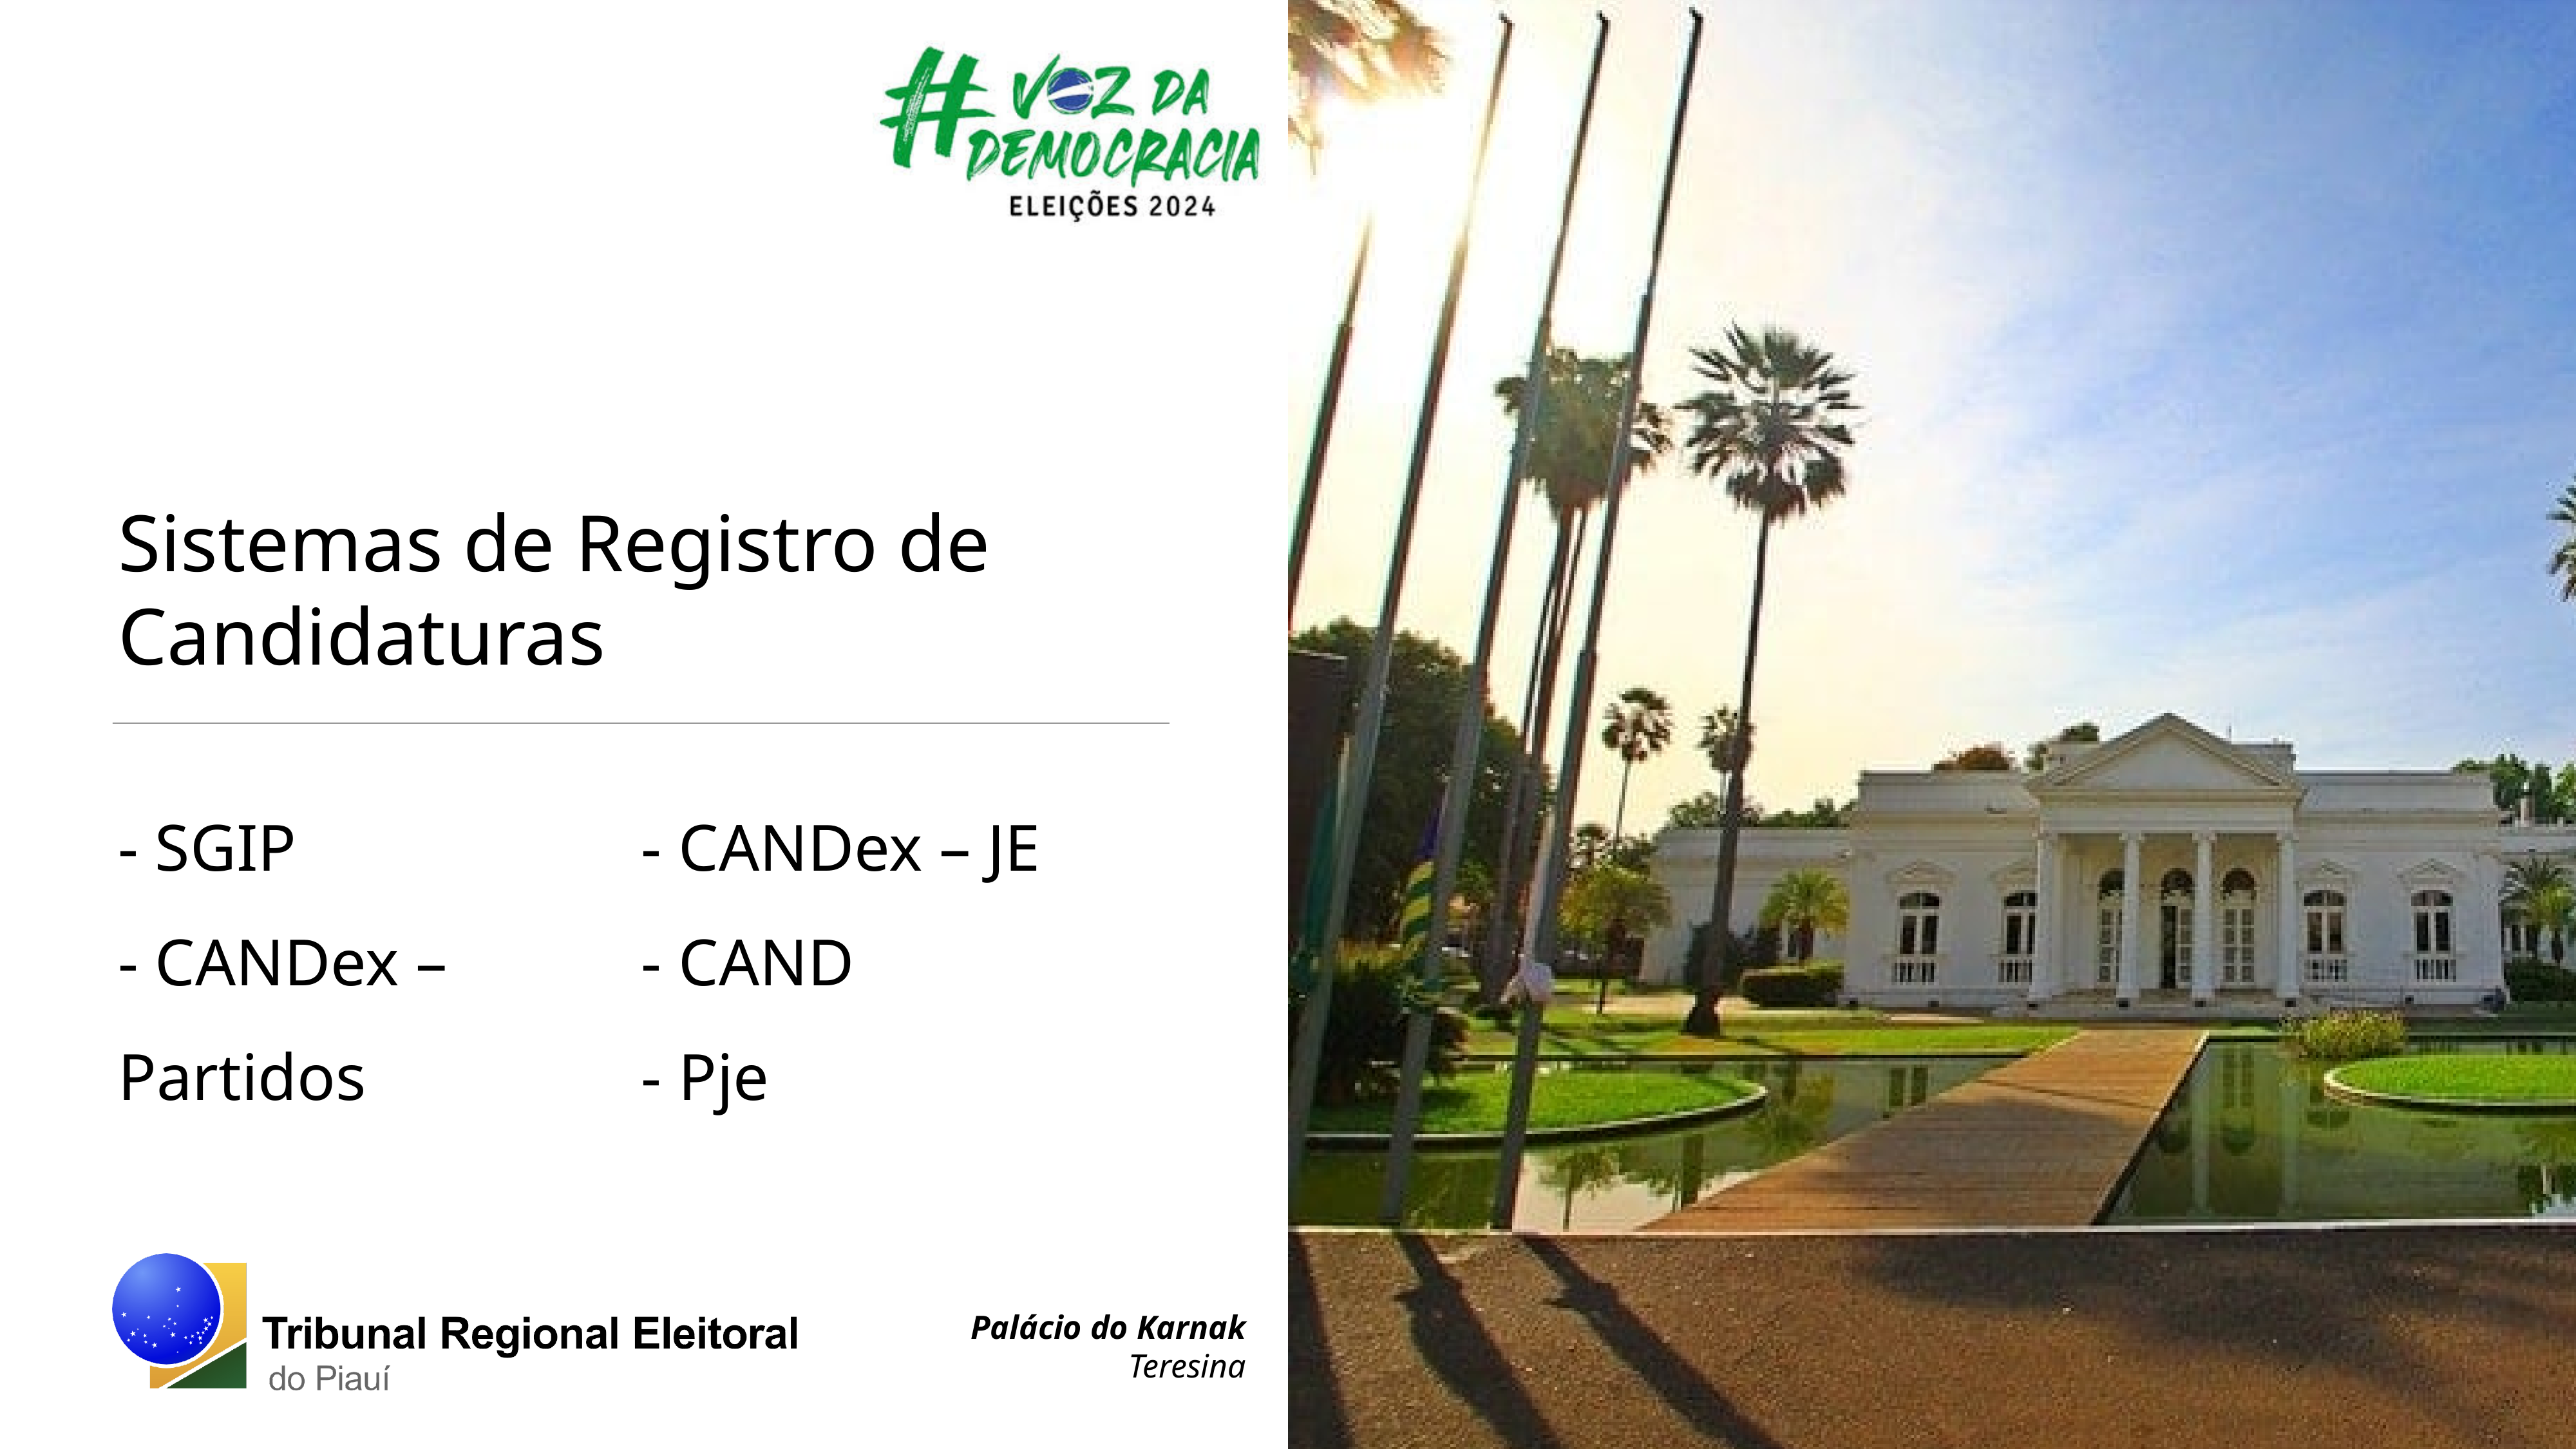

# Sistemas de Registro de Candidaturas
- SGIP
- CANDex – Partidos
- CANDex – JE
- CAND
- Pje
Palácio do Karnak
Teresina